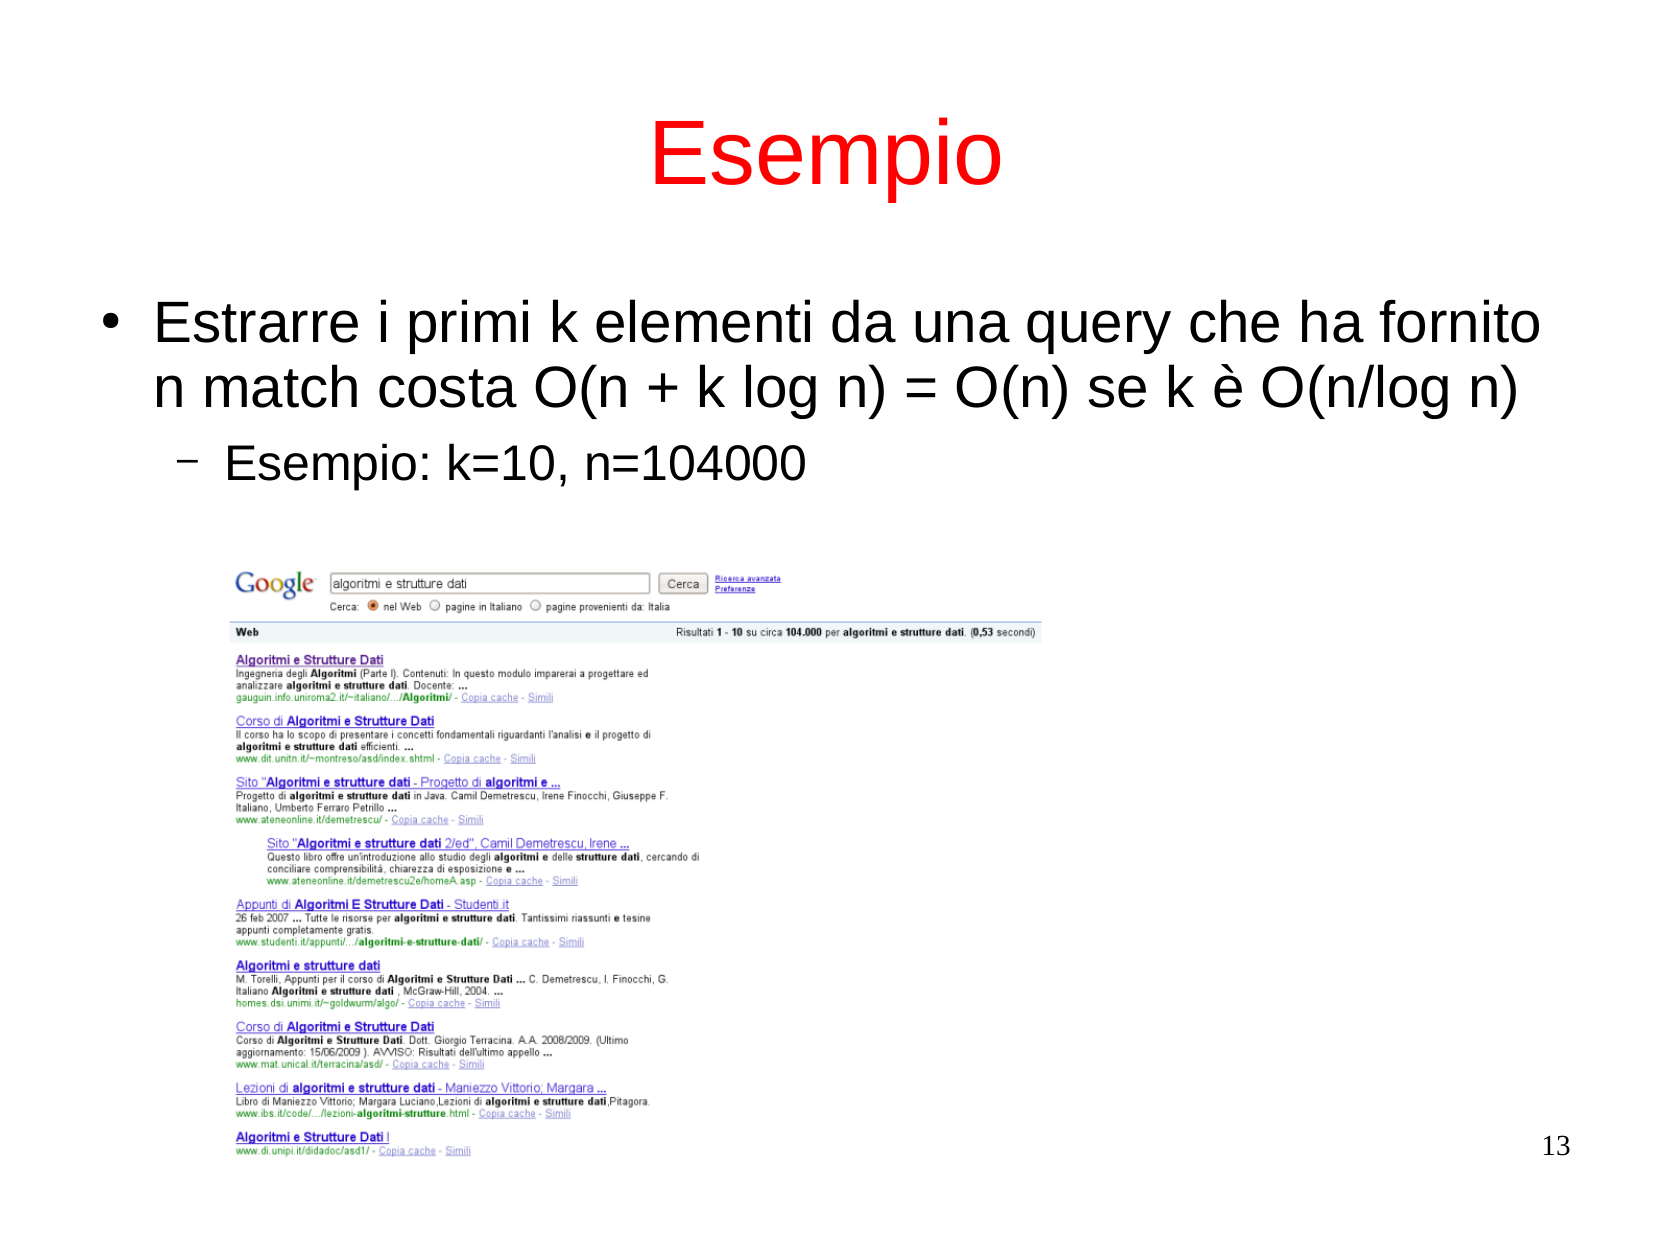

# Esempio
Estrarre i primi k elementi da una query che ha fornito n match costa O(n + k log n) = O(n) se k è O(n/log n)
Esempio: k=10, n=104000
Algoritmi e Strutture Dati
13